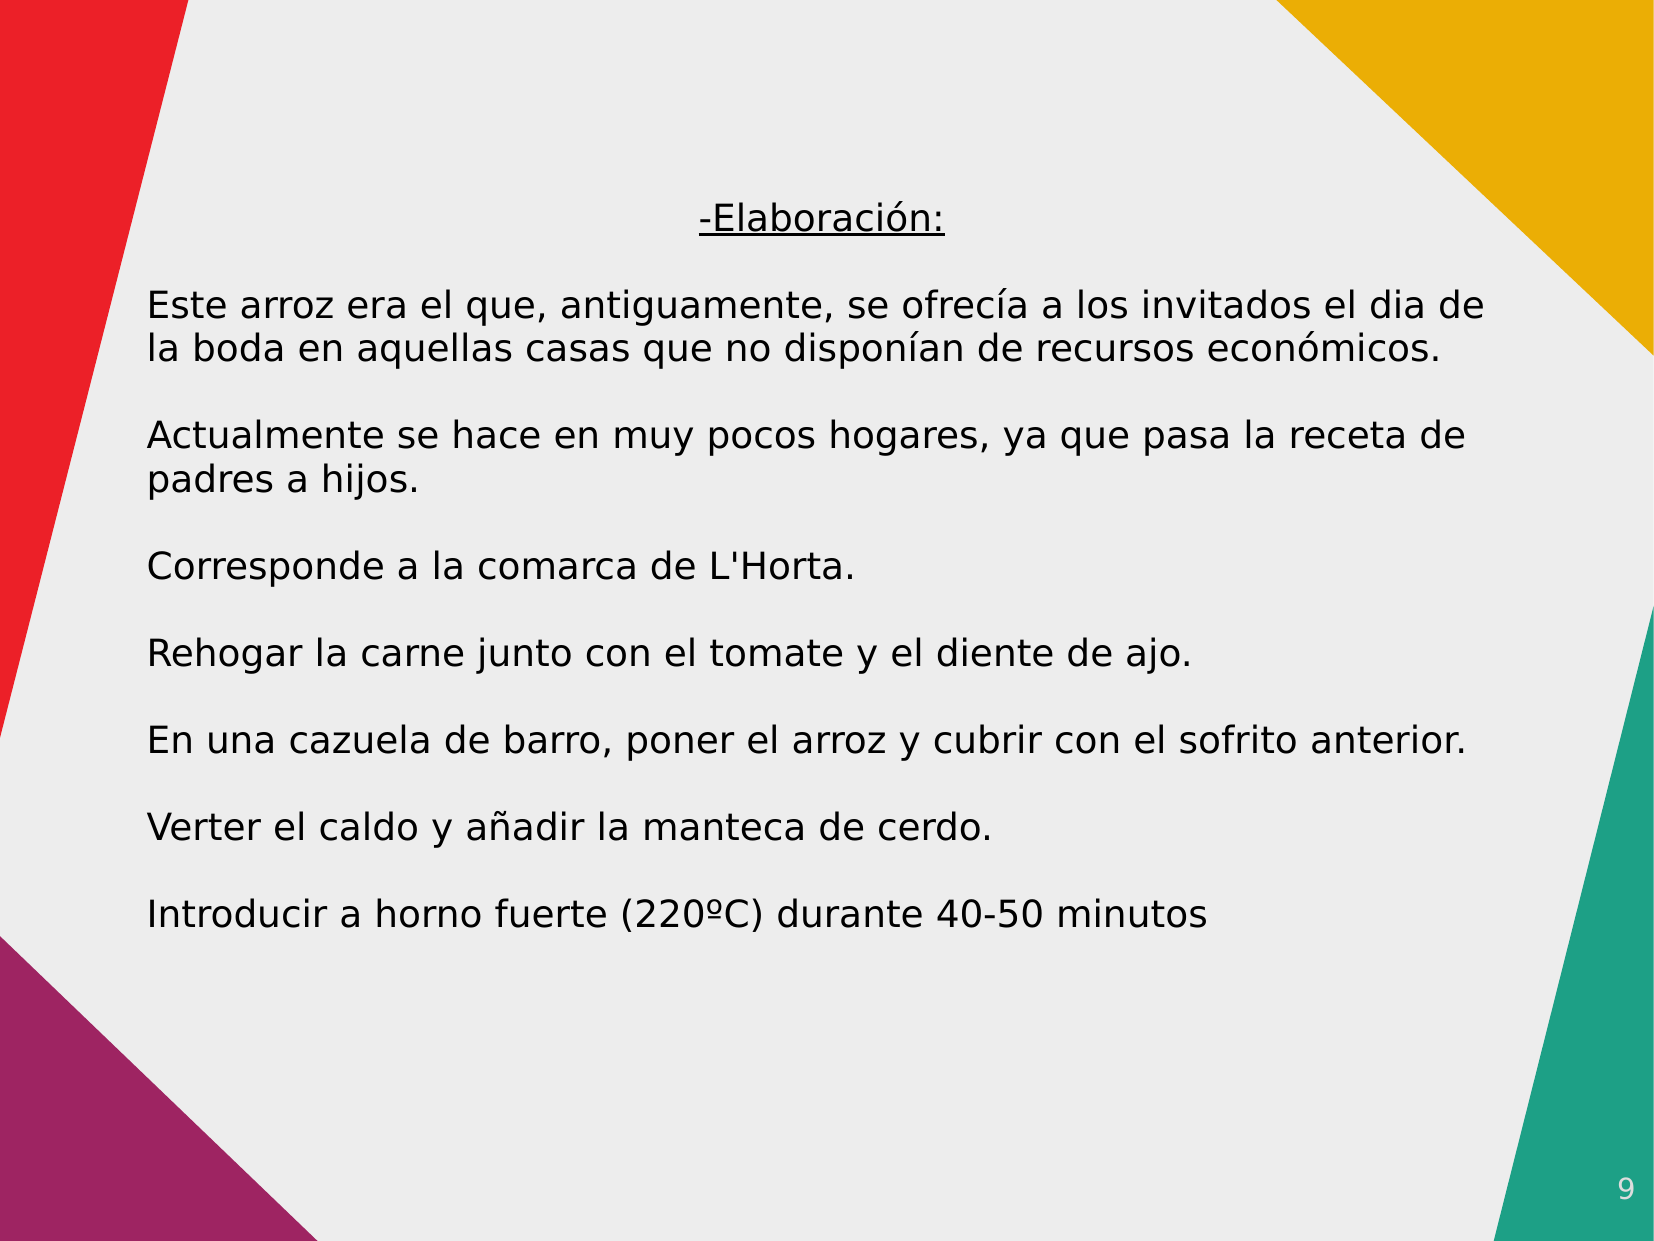

-Elaboración:
Este arroz era el que, antiguamente, se ofrecía a los invitados el dia de la boda en aquellas casas que no disponían de recursos económicos.
Actualmente se hace en muy pocos hogares, ya que pasa la receta de padres a hijos.
Corresponde a la comarca de L'Horta.
Rehogar la carne junto con el tomate y el diente de ajo.
En una cazuela de barro, poner el arroz y cubrir con el sofrito anterior.
Verter el caldo y añadir la manteca de cerdo.
Introducir a horno fuerte (220ºC) durante 40-50 minutos
9